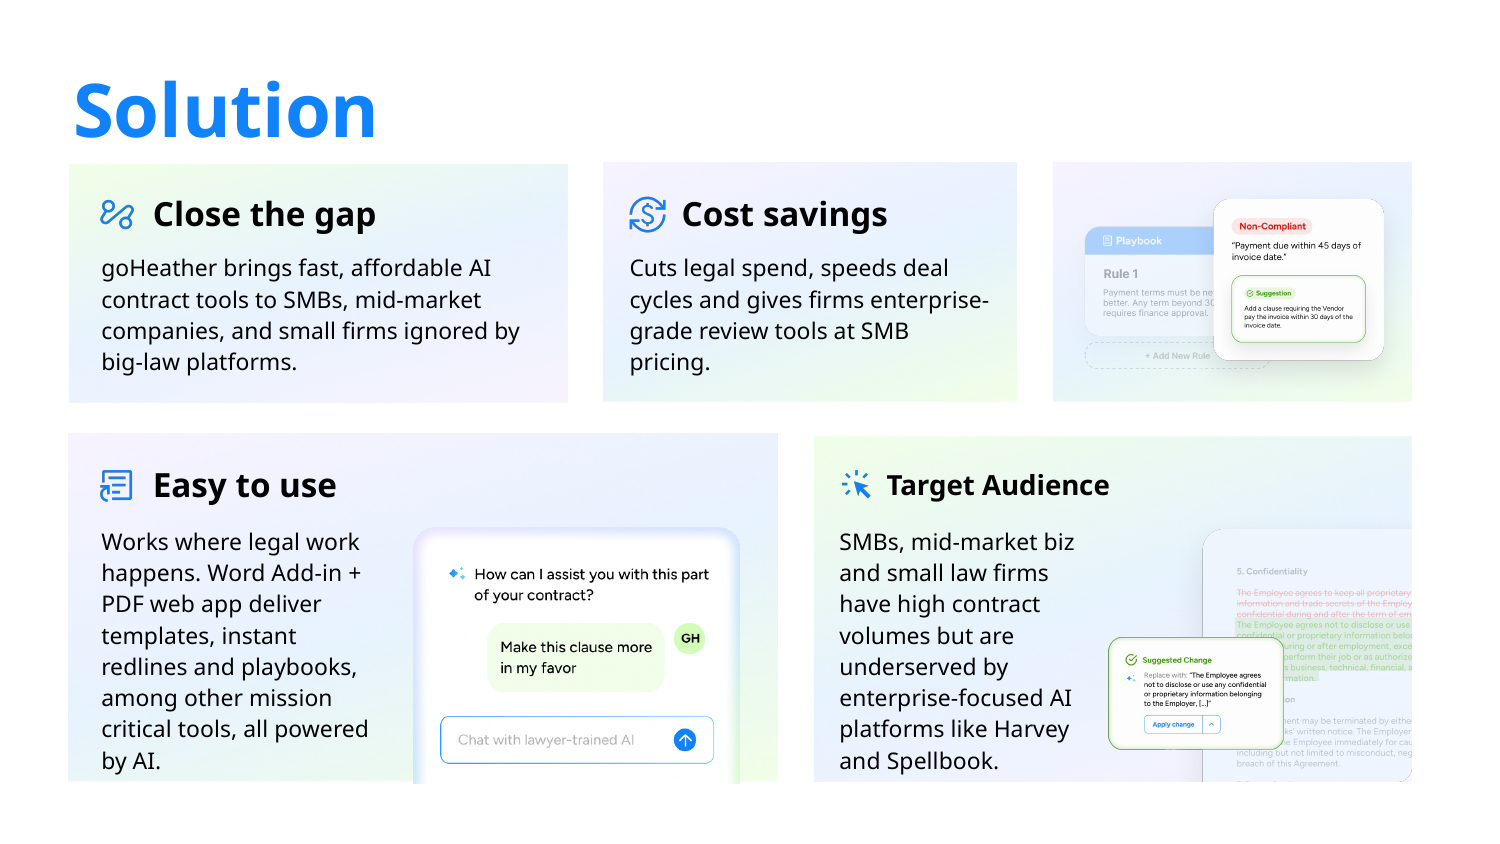

# Solution
Cost savings
Close the gap
goHeather brings fast, affordable AI contract tools to SMBs, mid-market companies, and small firms ignored by big-law platforms.
Cuts legal spend, speeds deal cycles and gives firms enterprise-grade review tools at SMB pricing.
Target Audience
Easy to use
Works where legal work happens. Word Add-in + PDF web app deliver templates, instant redlines and playbooks, among other mission critical tools, all powered by AI.
SMBs, mid-market biz and small law firms have high contract volumes but are underserved by enterprise-focused AI platforms like Harvey and Spellbook.